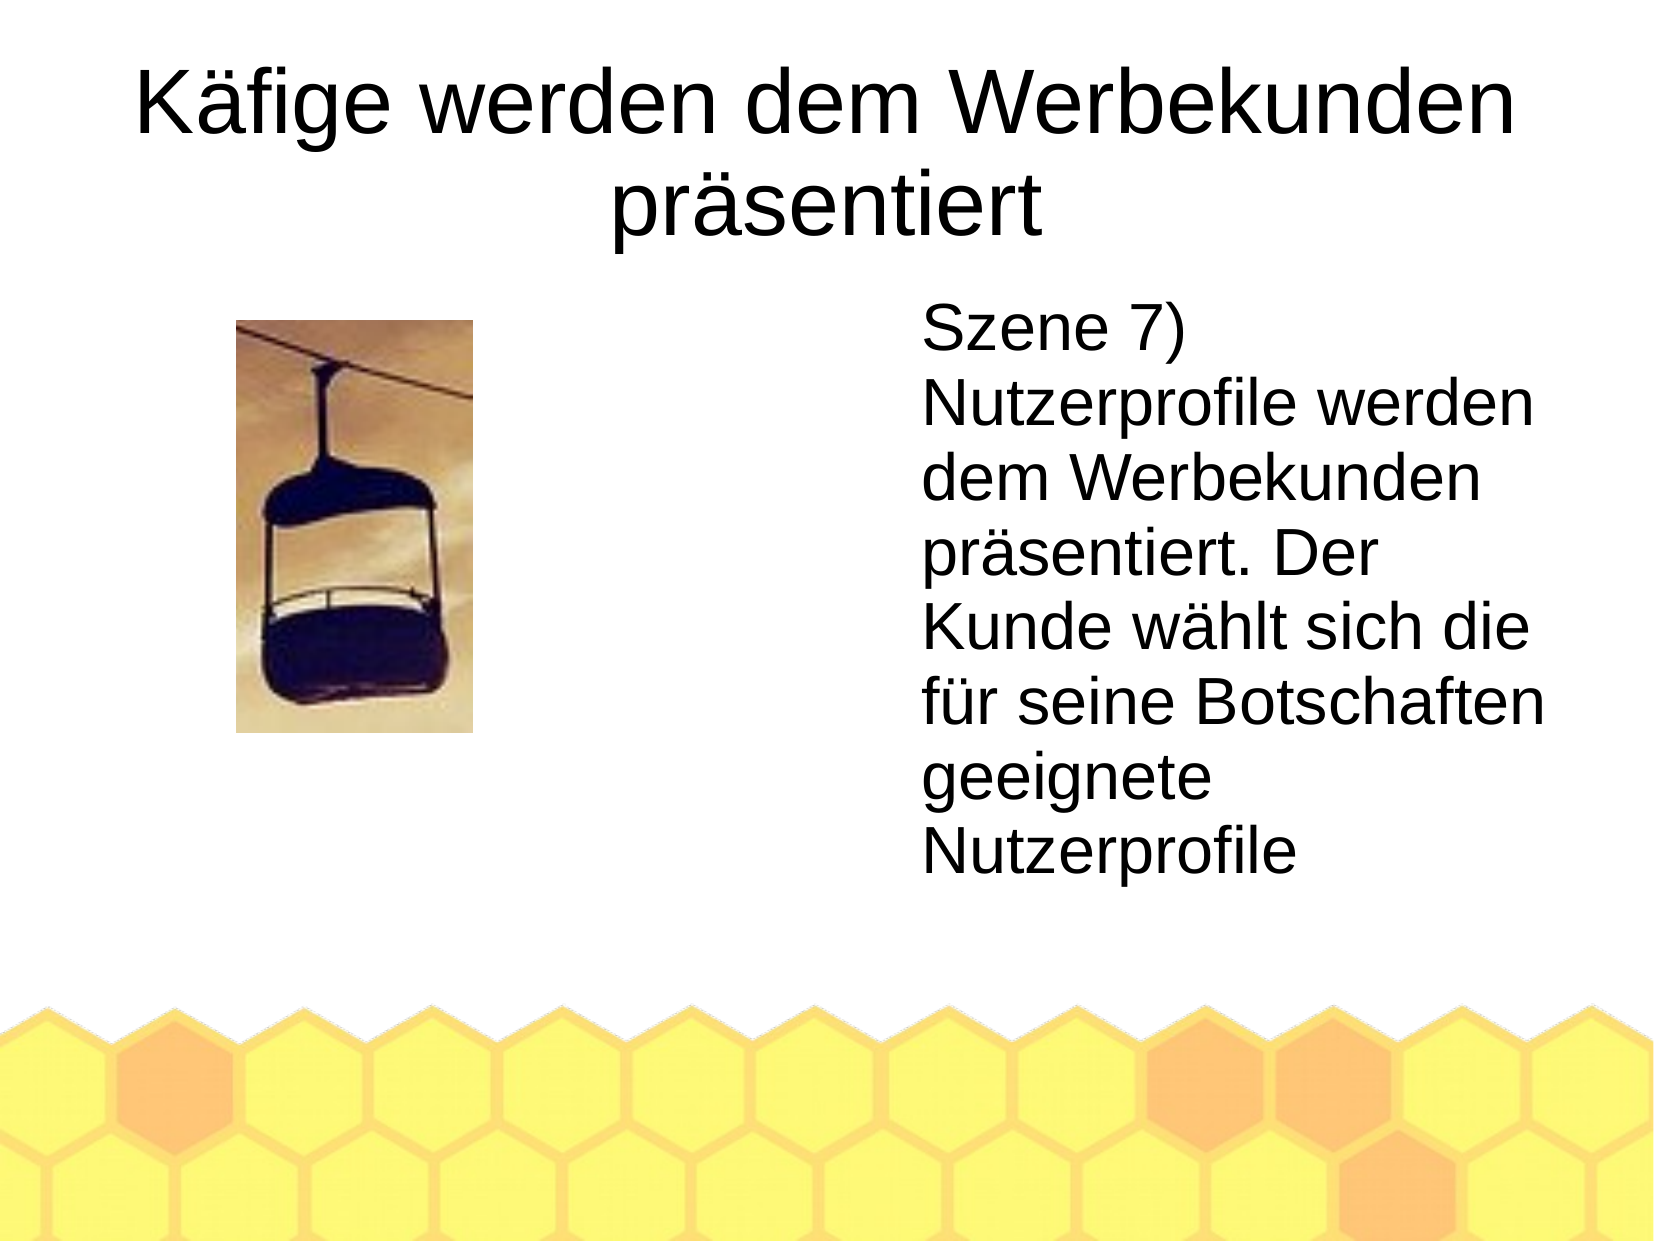

Käfige werden dem Werbekunden präsentiert
Szene 7) Nutzerprofile werden dem Werbekunden präsentiert. Der Kunde wählt sich die für seine Botschaften geeignete Nutzerprofile
#